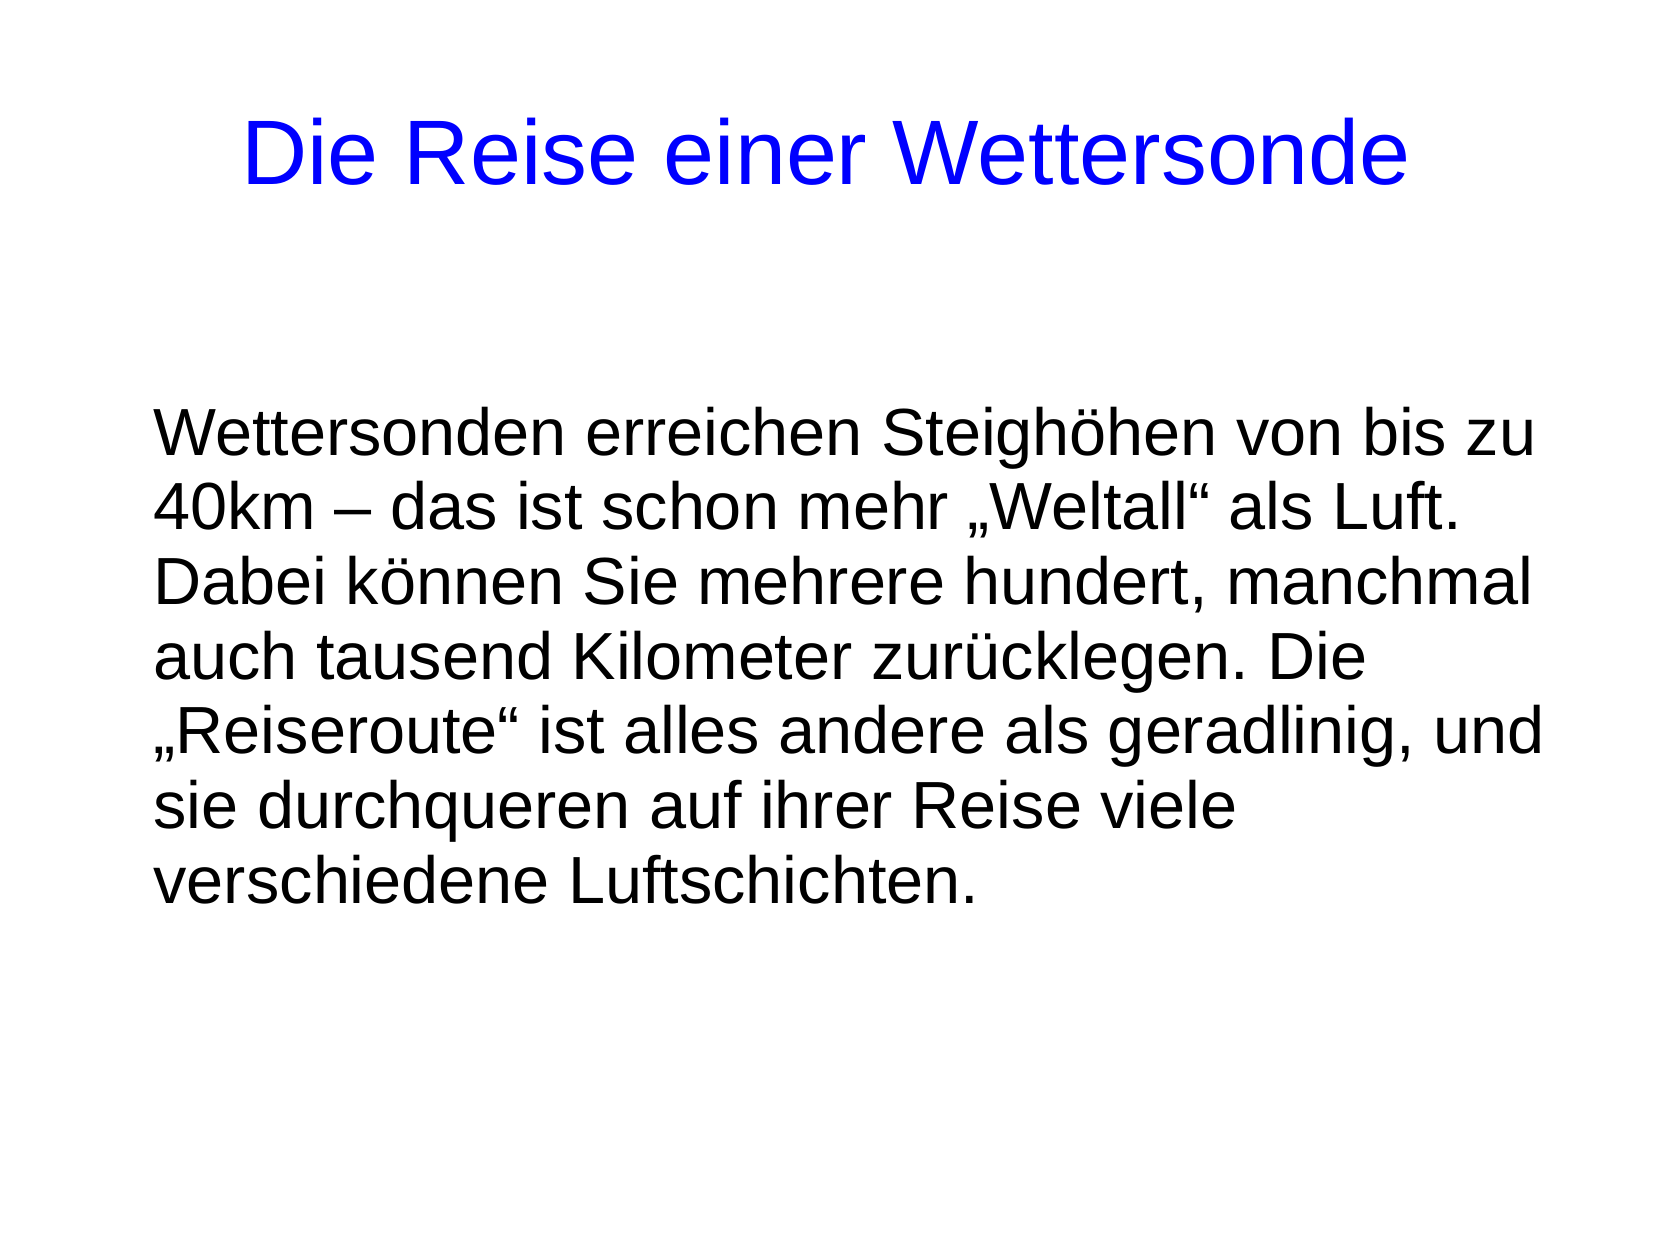

# Die Reise einer Wettersonde
Wettersonden erreichen Steighöhen von bis zu 40km – das ist schon mehr „Weltall“ als Luft. Dabei können Sie mehrere hundert, manchmal auch tausend Kilometer zurücklegen. Die „Reiseroute“ ist alles andere als geradlinig, und sie durchqueren auf ihrer Reise viele verschiedene Luftschichten.